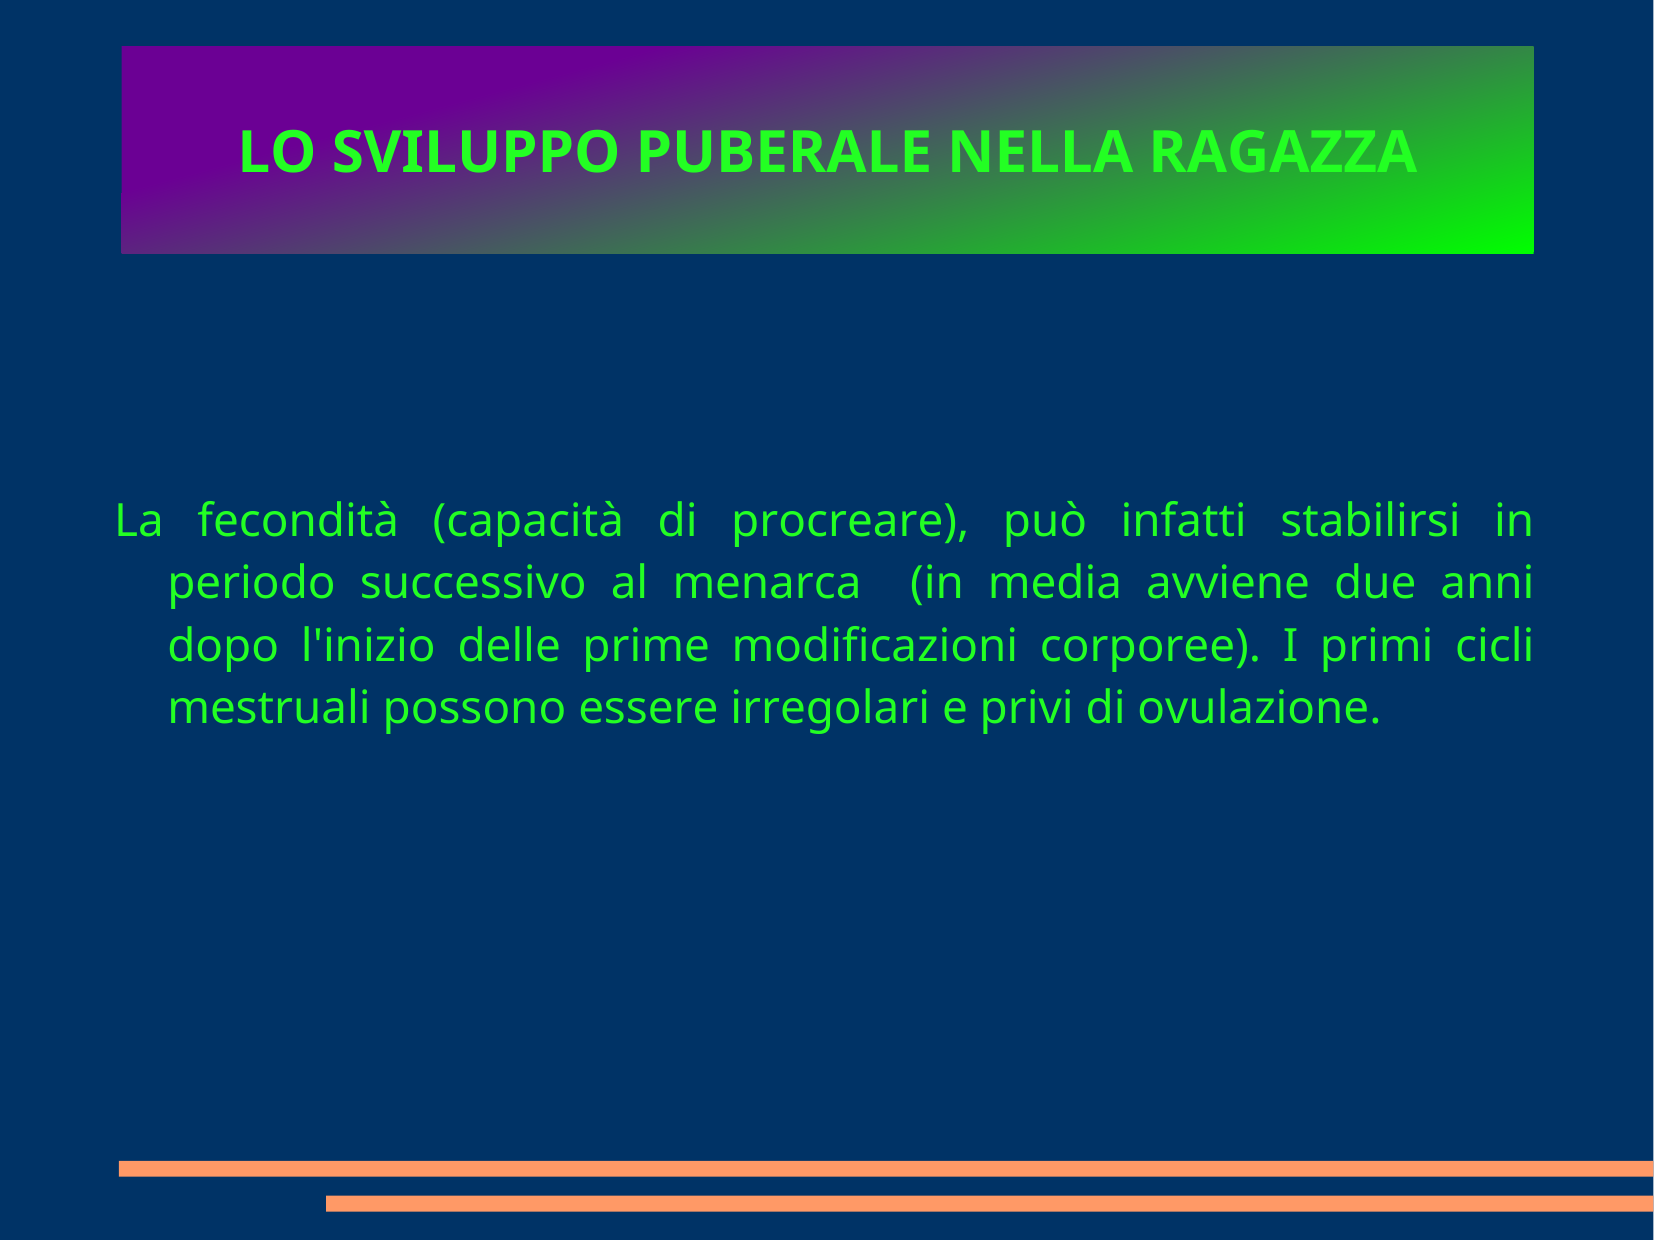

# LO SVILUPPO PUBERALE NELLA RAGAZZA
La fecondità (capacità di procreare), può infatti stabilirsi in periodo successivo al menarca (in media avviene due anni dopo l'inizio delle prime modificazioni corporee). I primi cicli mestruali possono essere irregolari e privi di ovulazione.